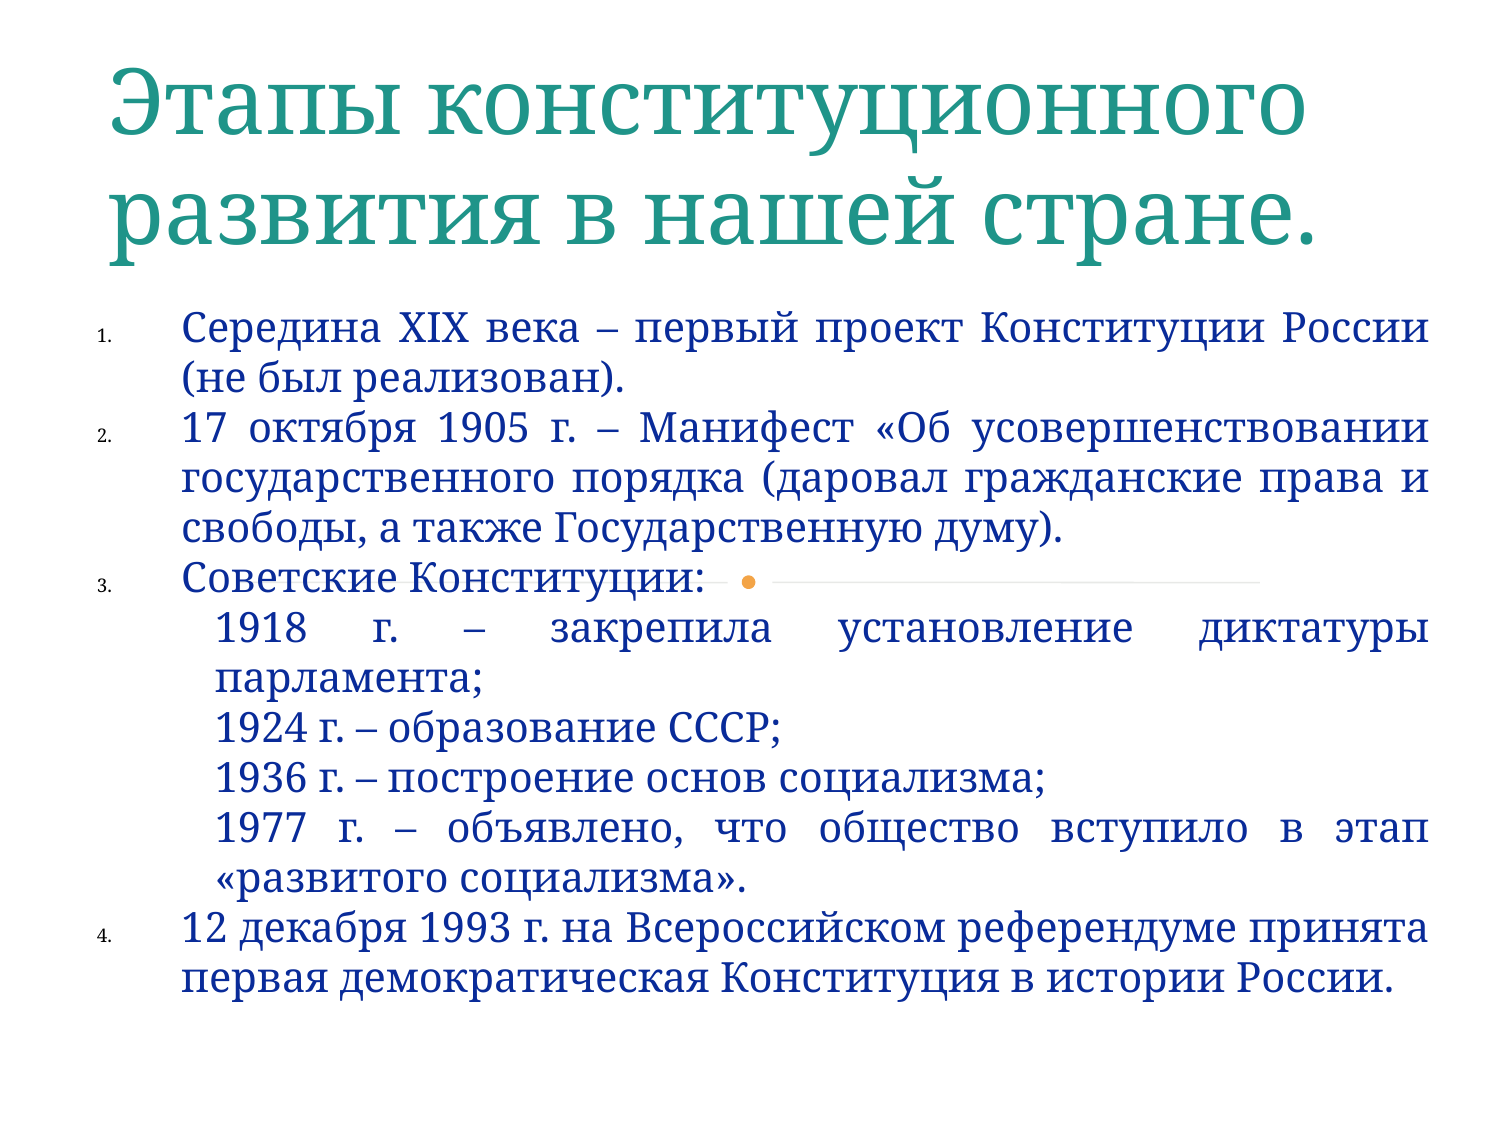

Этапы конституционного развития в нашей стране.
# Середина XIX века – первый проект Конституции России (не был реализован).
17 октября 1905 г. – Манифест «Об усовершенствовании государственного порядка (даровал гражданские права и свободы, а также Государственную думу).
Советские Конституции:
1918 г. – закрепила установление диктатуры парламента;
1924 г. – образование СССР;
1936 г. – построение основ социализма;
1977 г. – объявлено, что общество вступило в этап «развитого социализма».
12 декабря 1993 г. на Всероссийском референдуме принята первая демократическая Конституция в истории России.